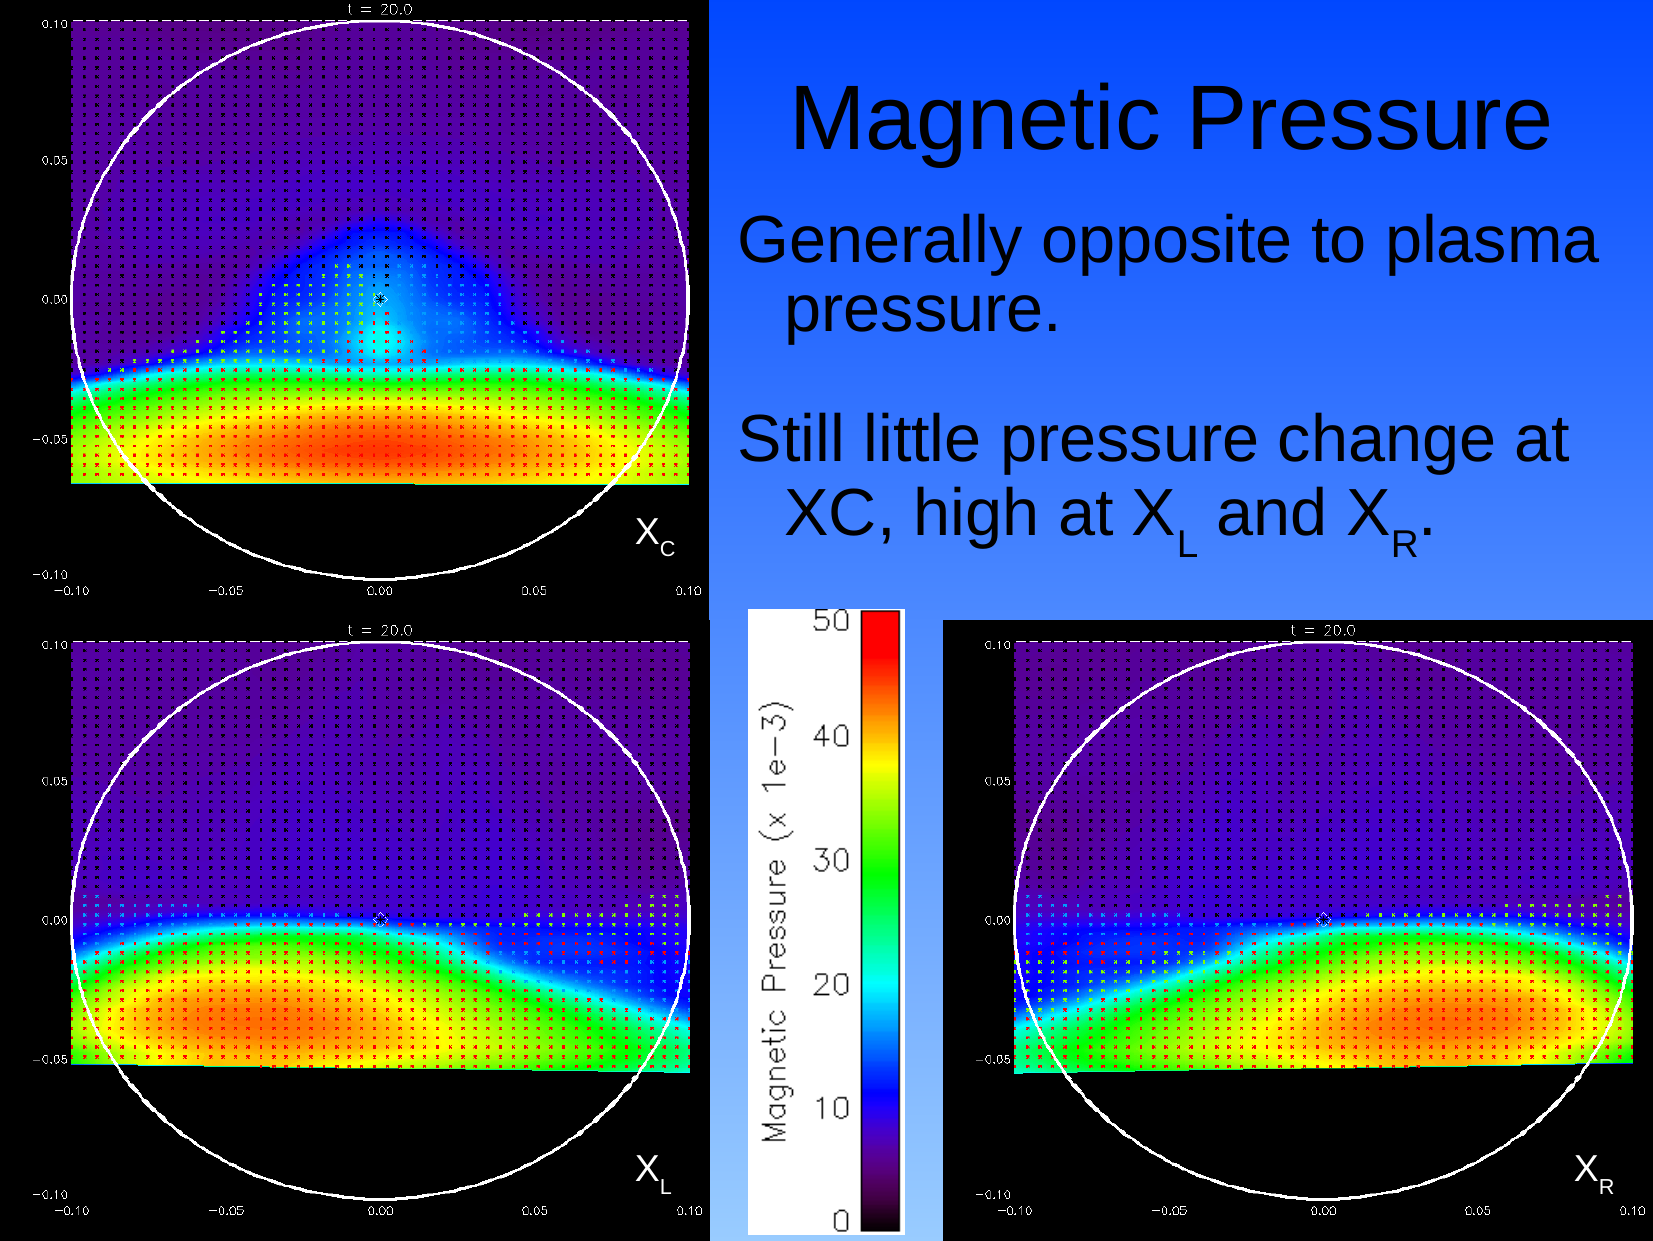

# Magnetic Pressure
Generally opposite to plasma pressure.
Still little pressure change at XC, high at XL and XR.
XC
XL
XR